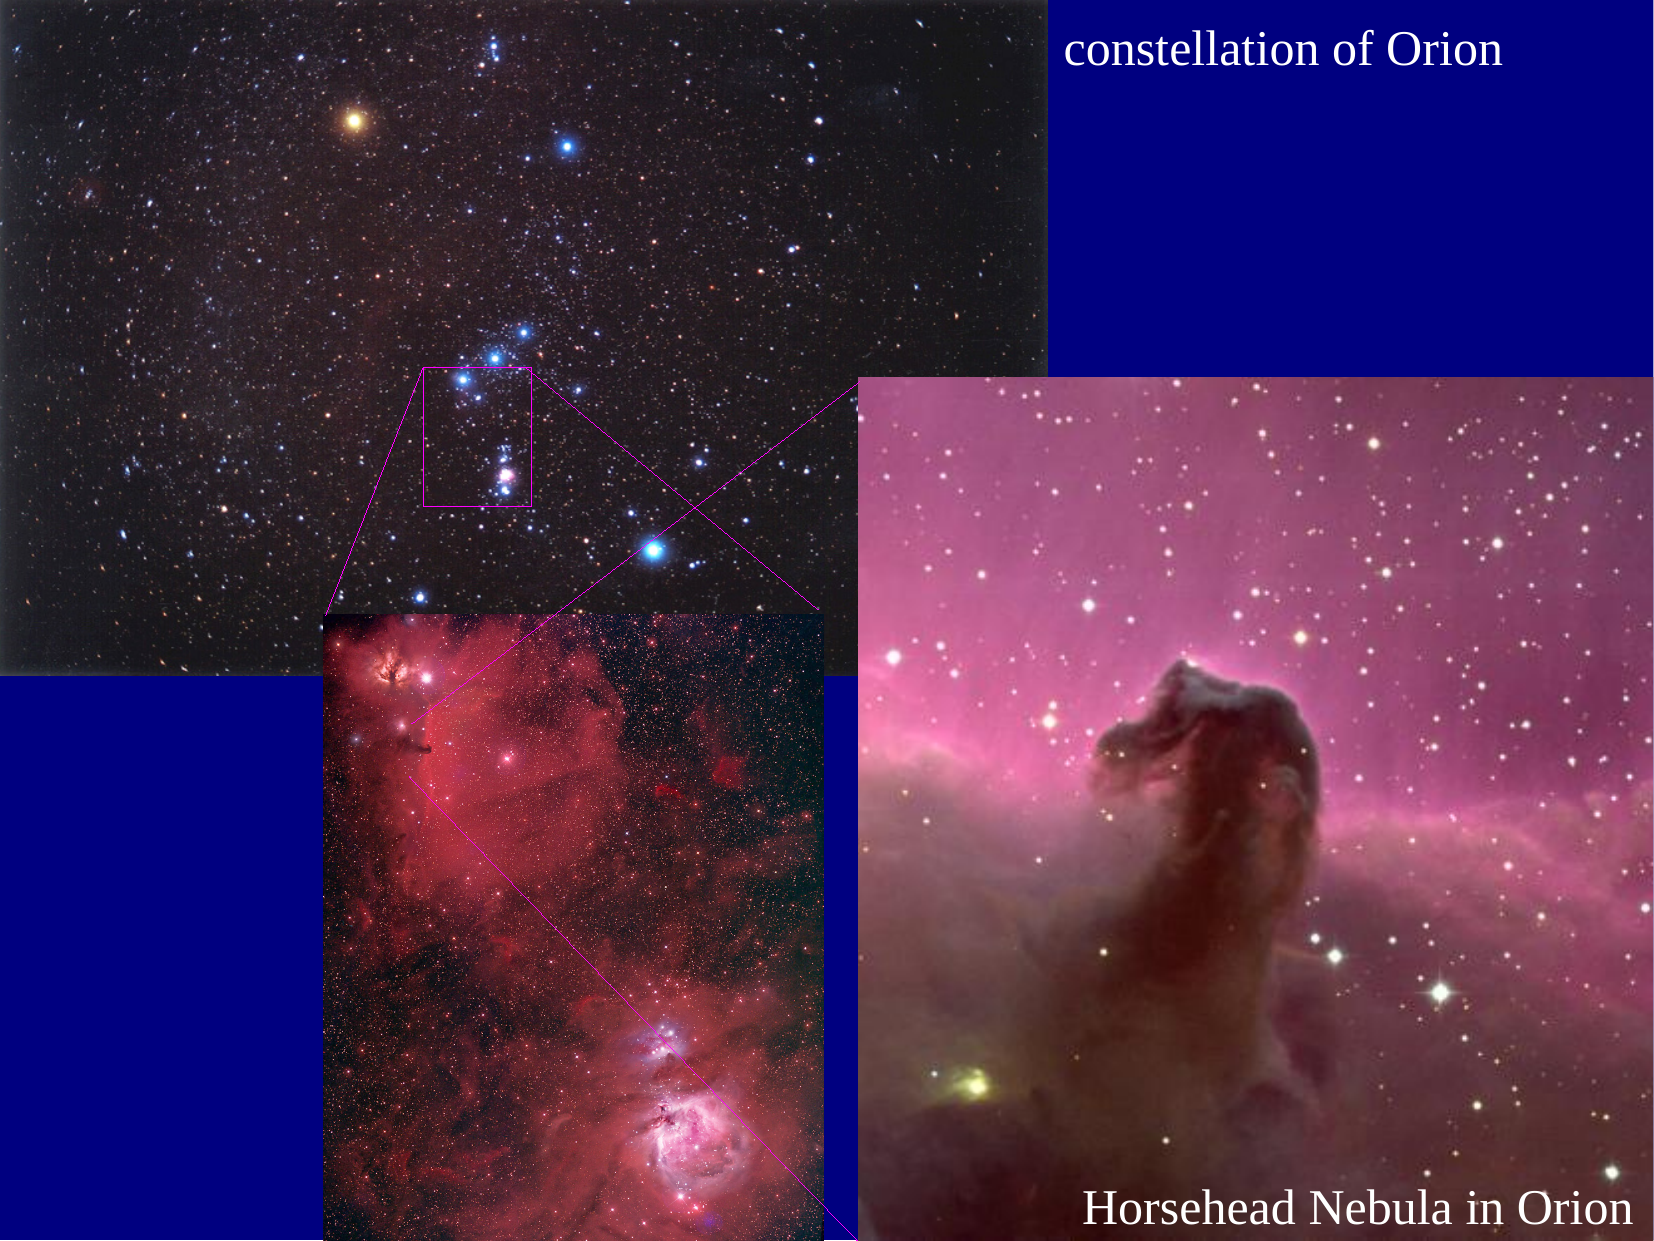

constellation of Orion
Horsehead Nebula in Orion